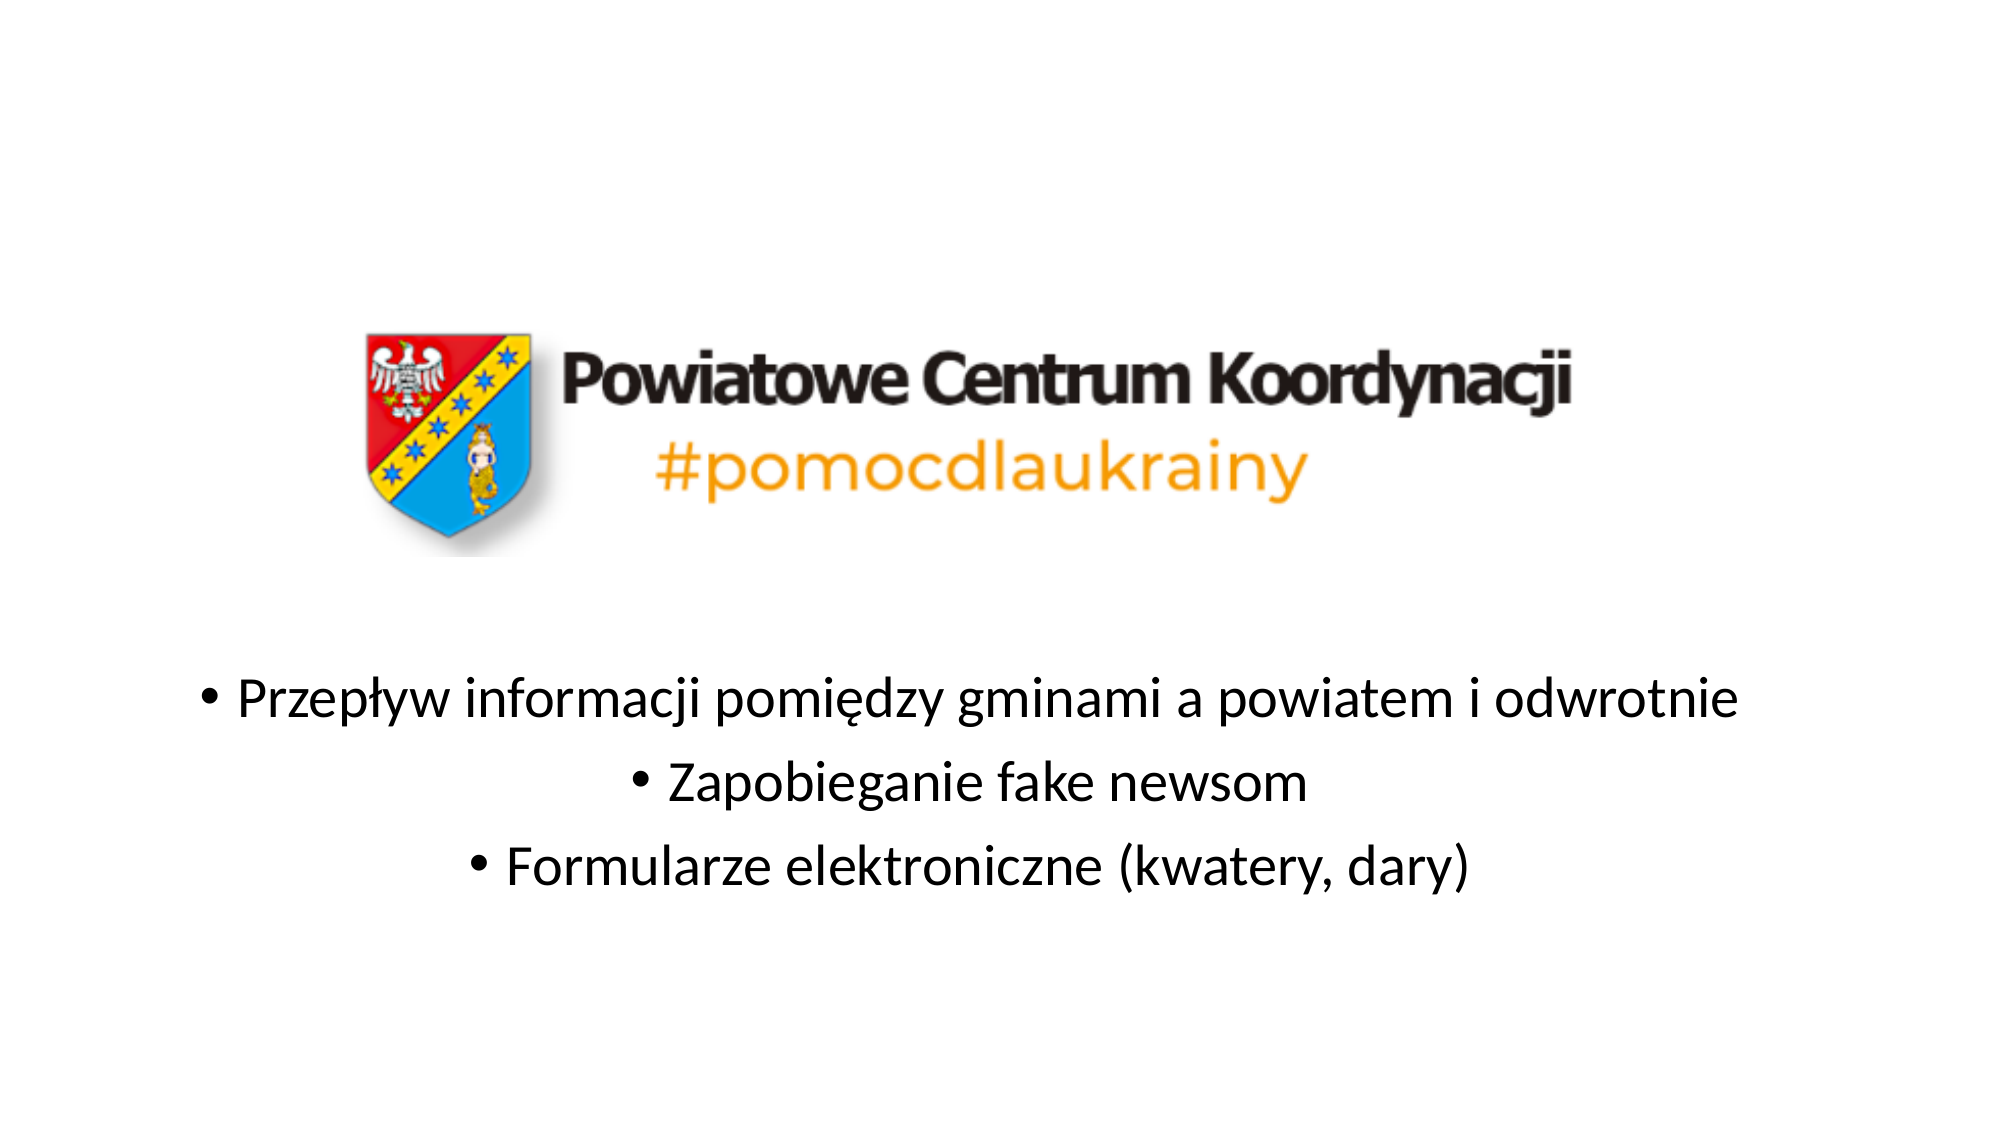

#
Przepływ informacji pomiędzy gminami a powiatem i odwrotnie
Zapobieganie fake newsom
Formularze elektroniczne (kwatery, dary)